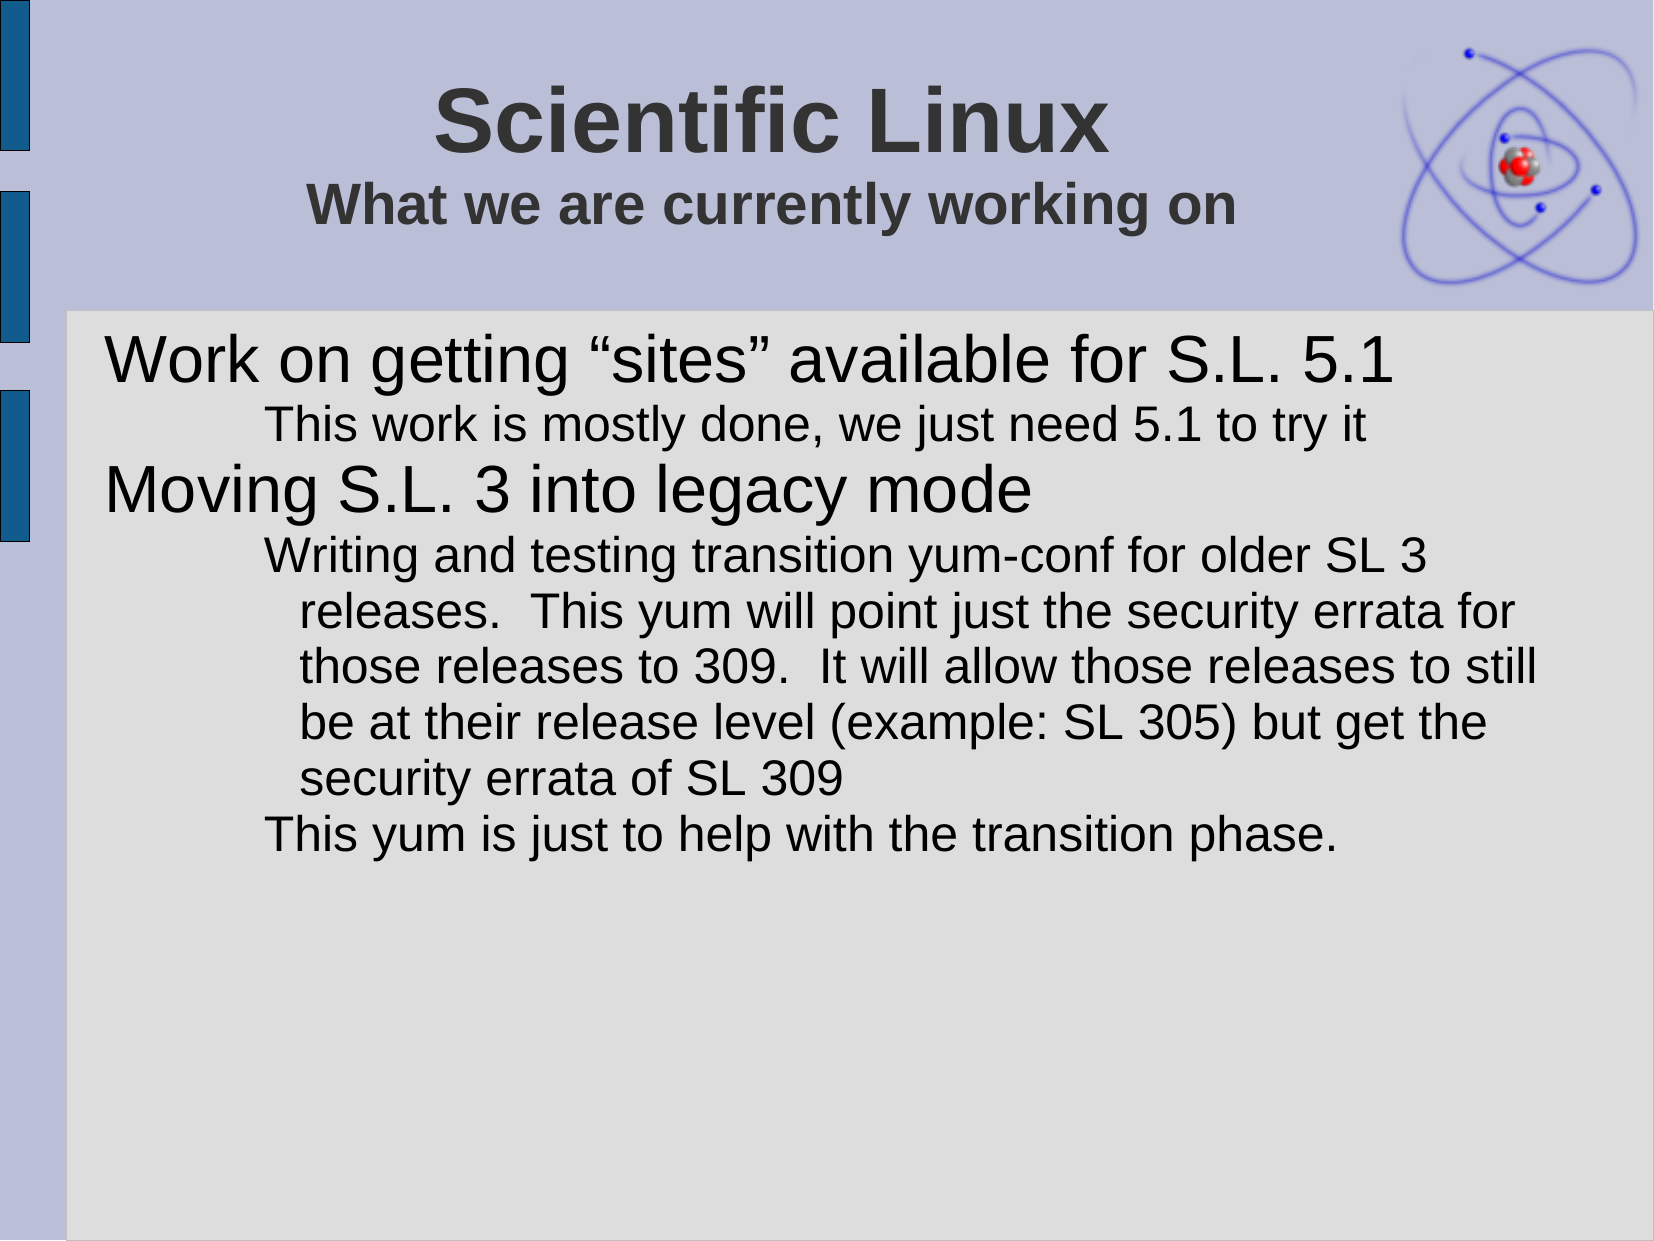

# Scientific Linux What we are currently working on
Work on getting “sites” available for S.L. 5.1
This work is mostly done, we just need 5.1 to try it
Moving S.L. 3 into legacy mode
Writing and testing transition yum-conf for older SL 3 releases. This yum will point just the security errata for those releases to 309. It will allow those releases to still be at their release level (example: SL 305) but get the security errata of SL 309
This yum is just to help with the transition phase.